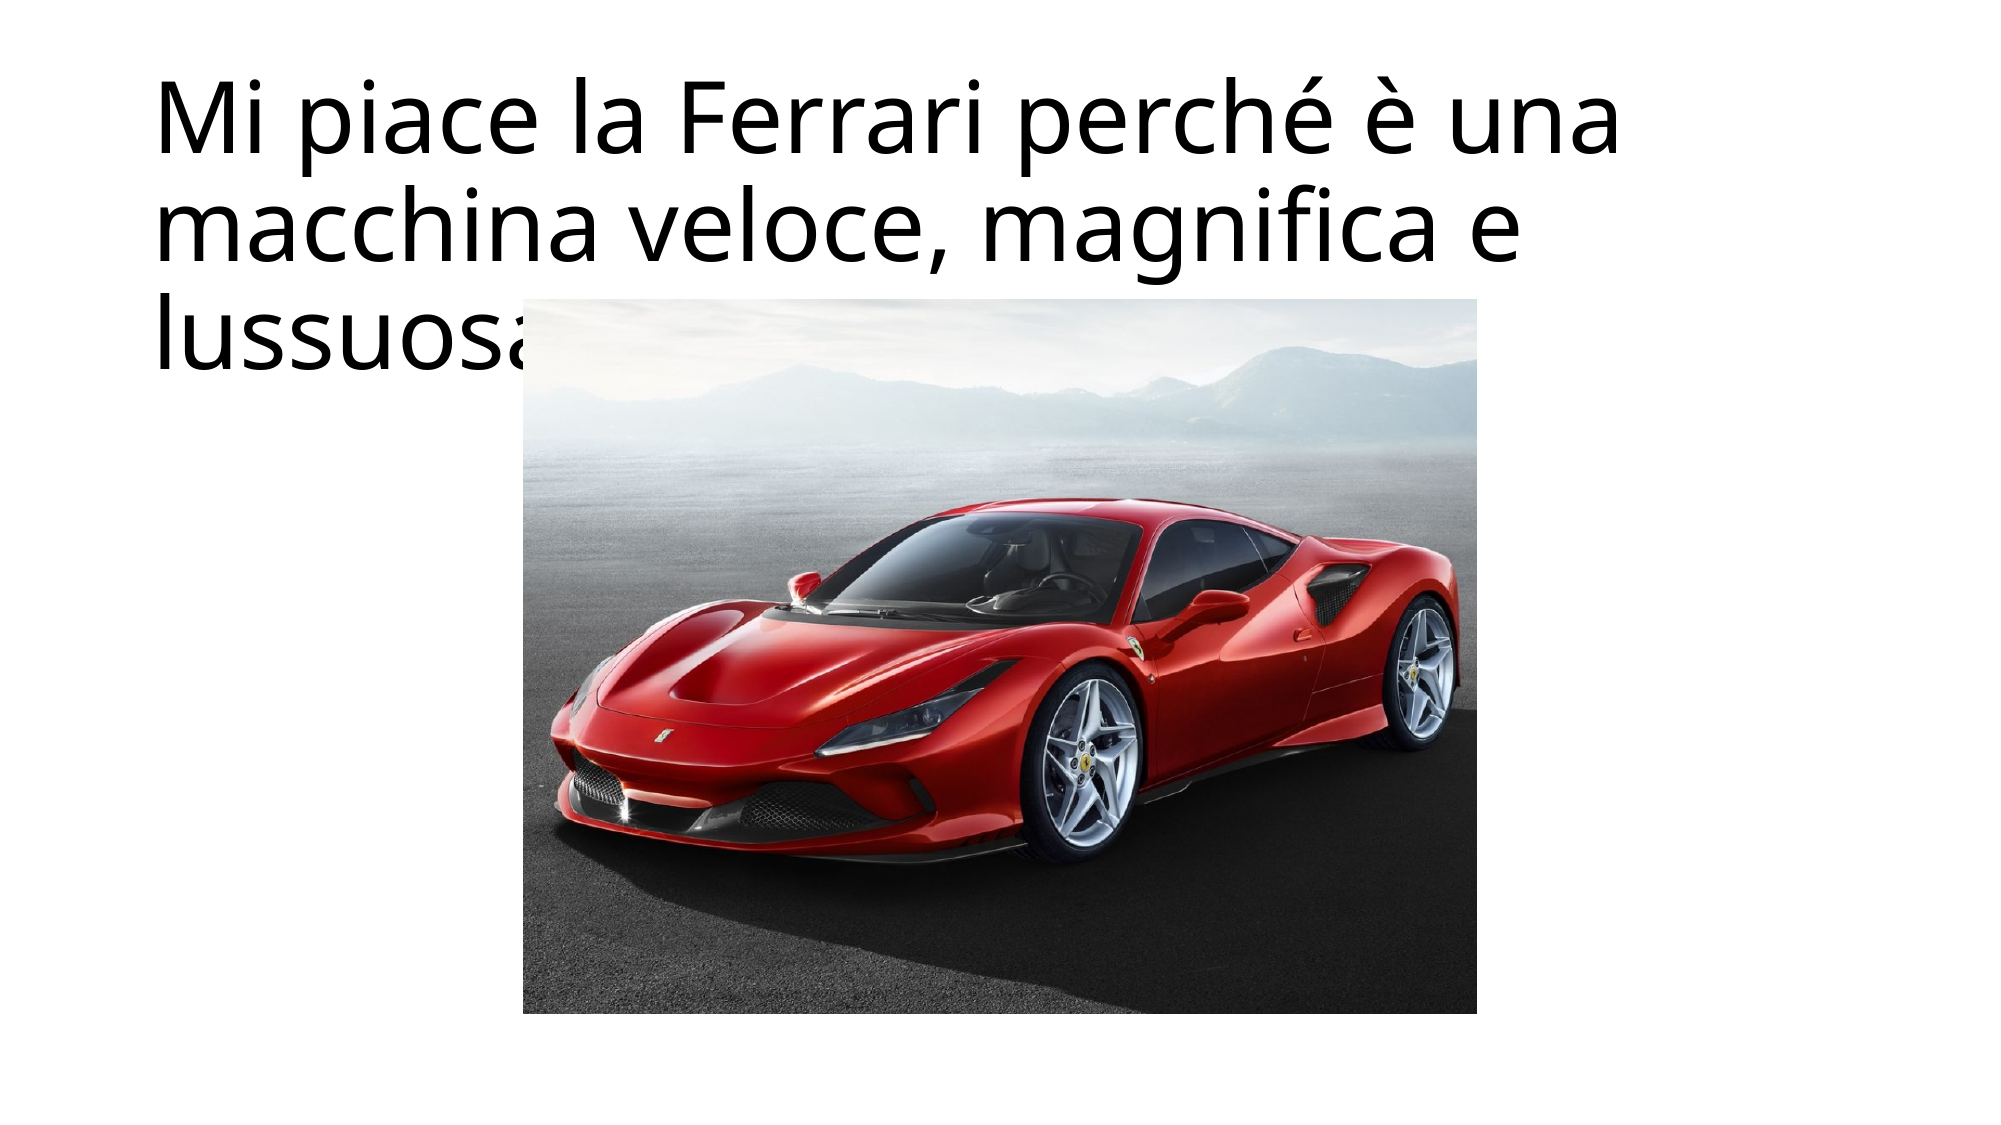

# Mi piace la Ferrari perché è una macchina veloce, magnifica e lussuosa.